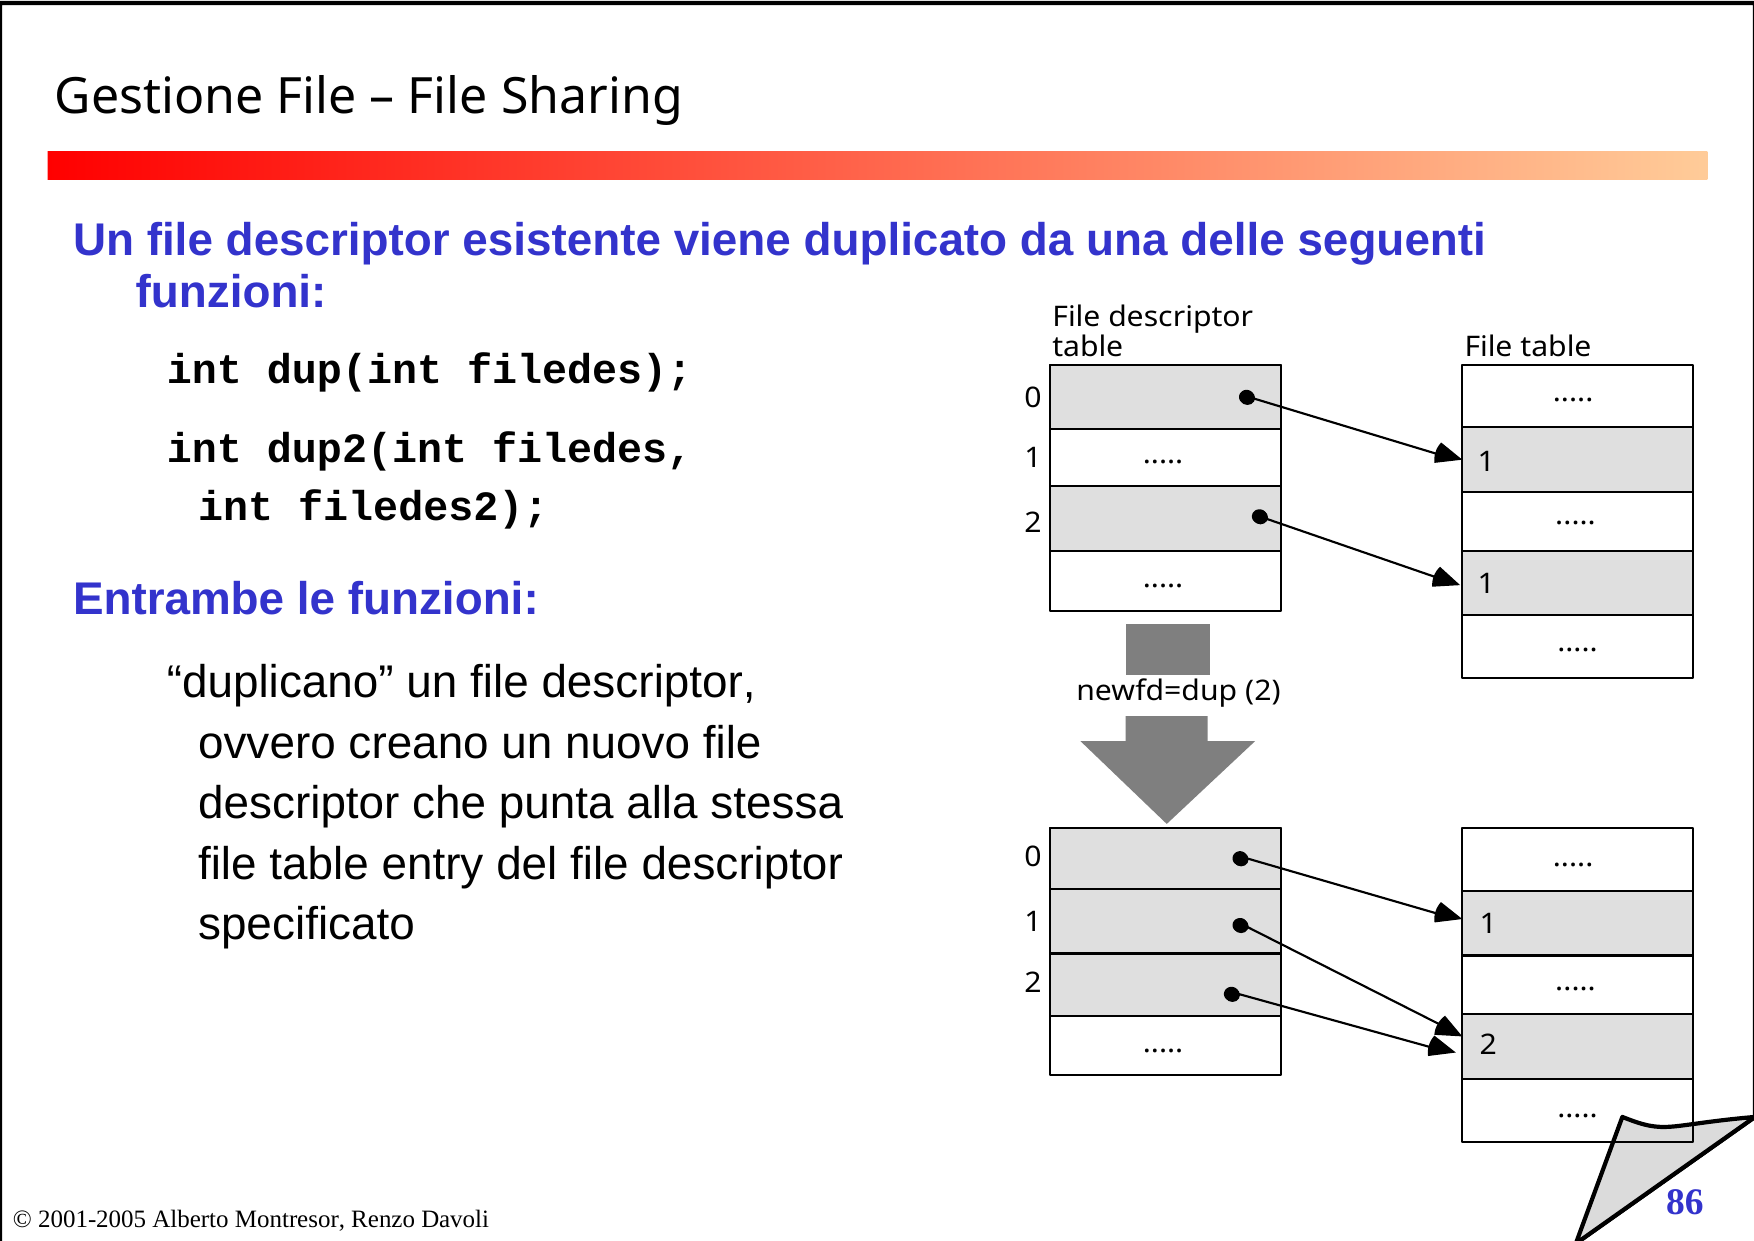

# Gestione File – File Sharing
Un file descriptor esistente viene duplicato da una delle seguenti funzioni:
int dup(int filedes);
int dup2(int filedes,
int filedes2);
Entrambe le funzioni:
“duplicano” un file descriptor,
ovvero creano un nuovo file
descriptor che punta alla stessa
file table entry del file descriptor
specificato